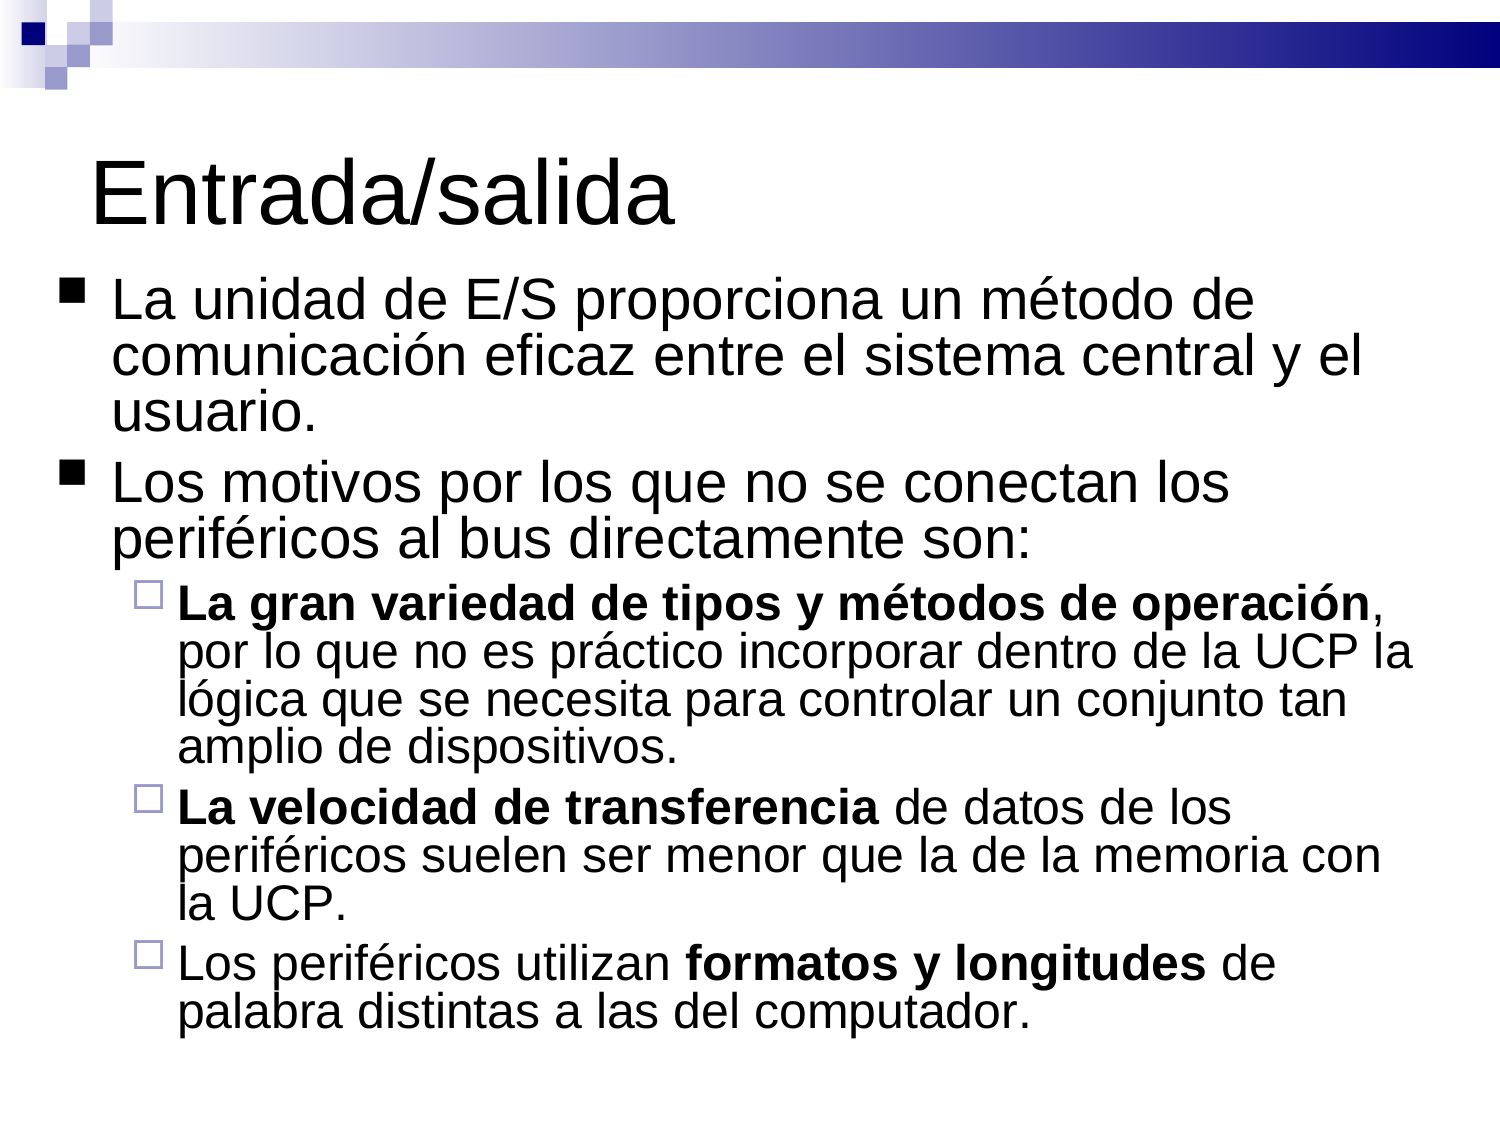

# Entrada/salida
La unidad de E/S proporciona un método de comunicación eficaz entre el sistema central y el usuario.
Los motivos por los que no se conectan los periféricos al bus directamente son:
La gran variedad de tipos y métodos de operación, por lo que no es práctico incorporar dentro de la UCP la lógica que se necesita para controlar un conjunto tan amplio de dispositivos.
La velocidad de transferencia de datos de los periféricos suelen ser menor que la de la memoria con la UCP.
Los periféricos utilizan formatos y longitudes de palabra distintas a las del computador.